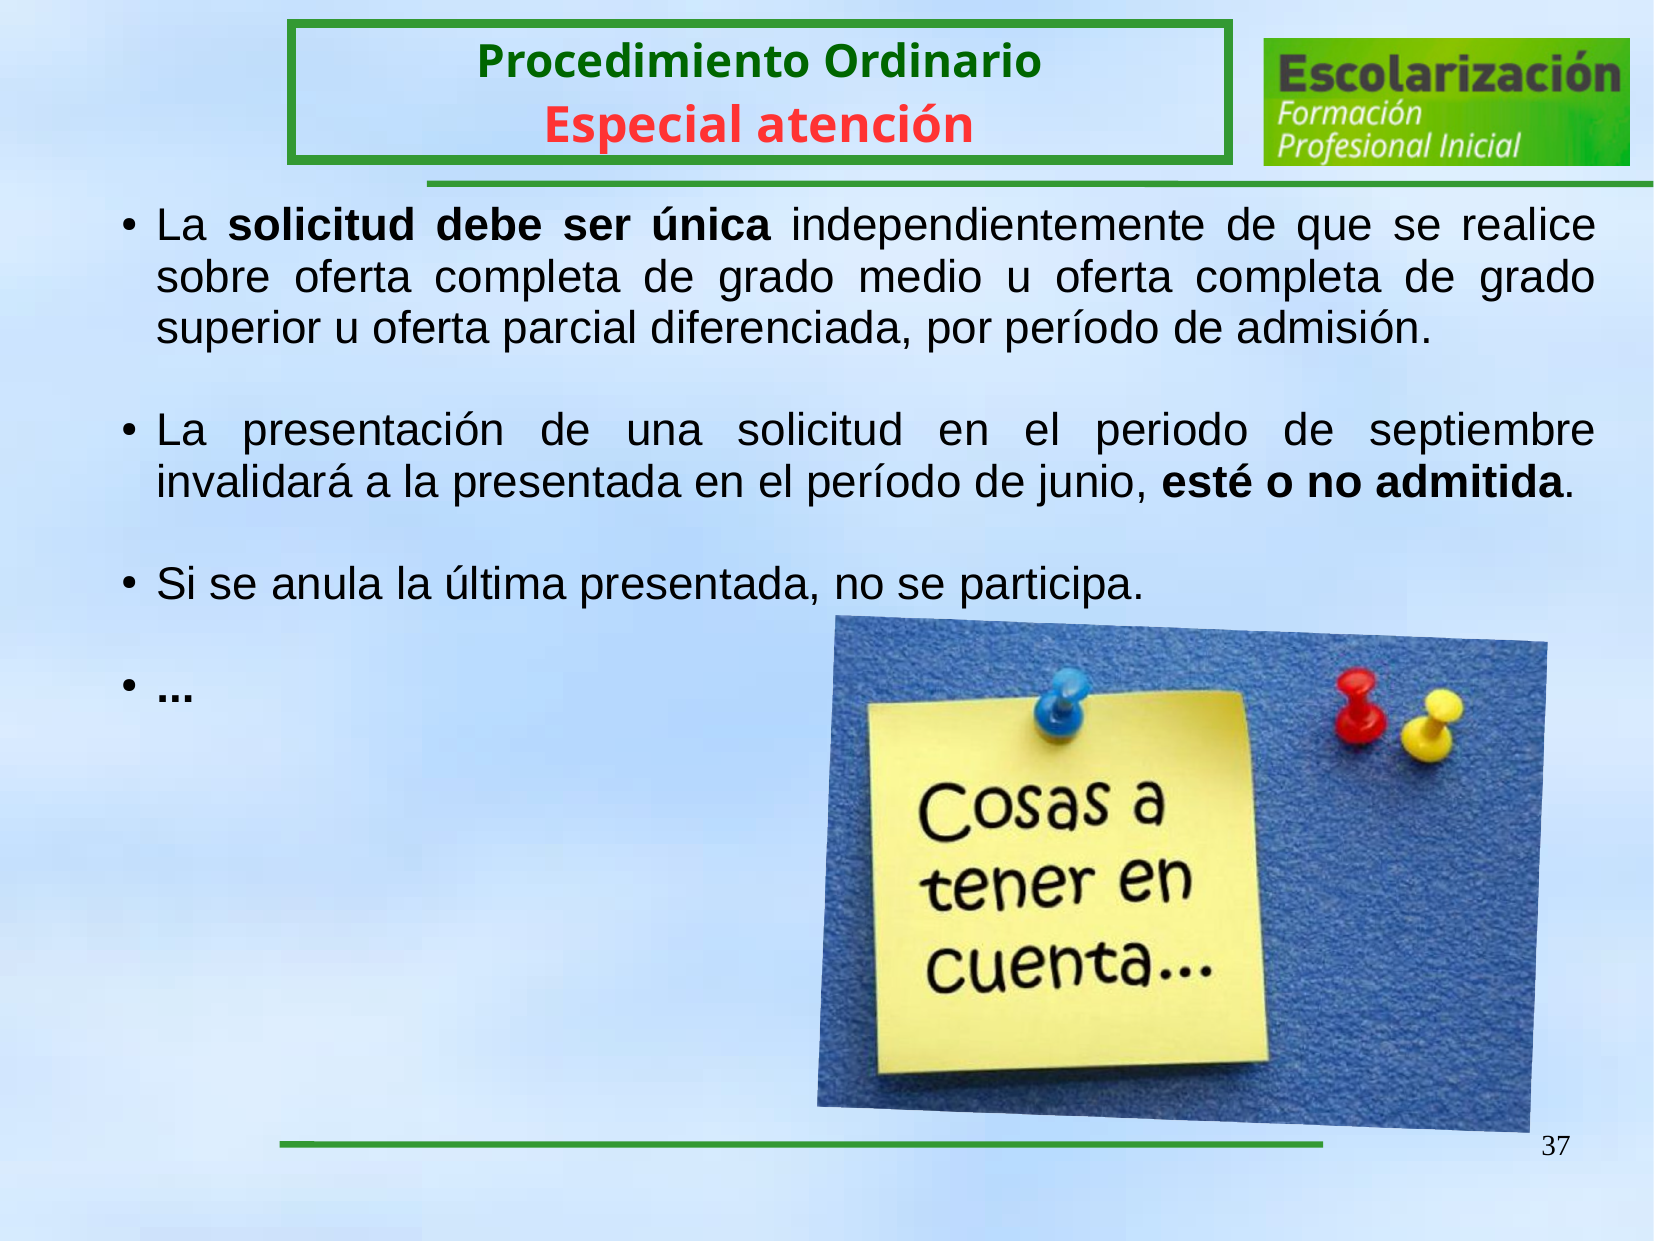

Procedimiento Ordinario
Especial atención
La solicitud debe ser única independientemente de que se realice sobre oferta completa de grado medio u oferta completa de grado superior u oferta parcial diferenciada, por período de admisión.
La presentación de una solicitud en el periodo de septiembre invalidará a la presentada en el período de junio, esté o no admitida.
Si se anula la última presentada, no se participa.
...
37